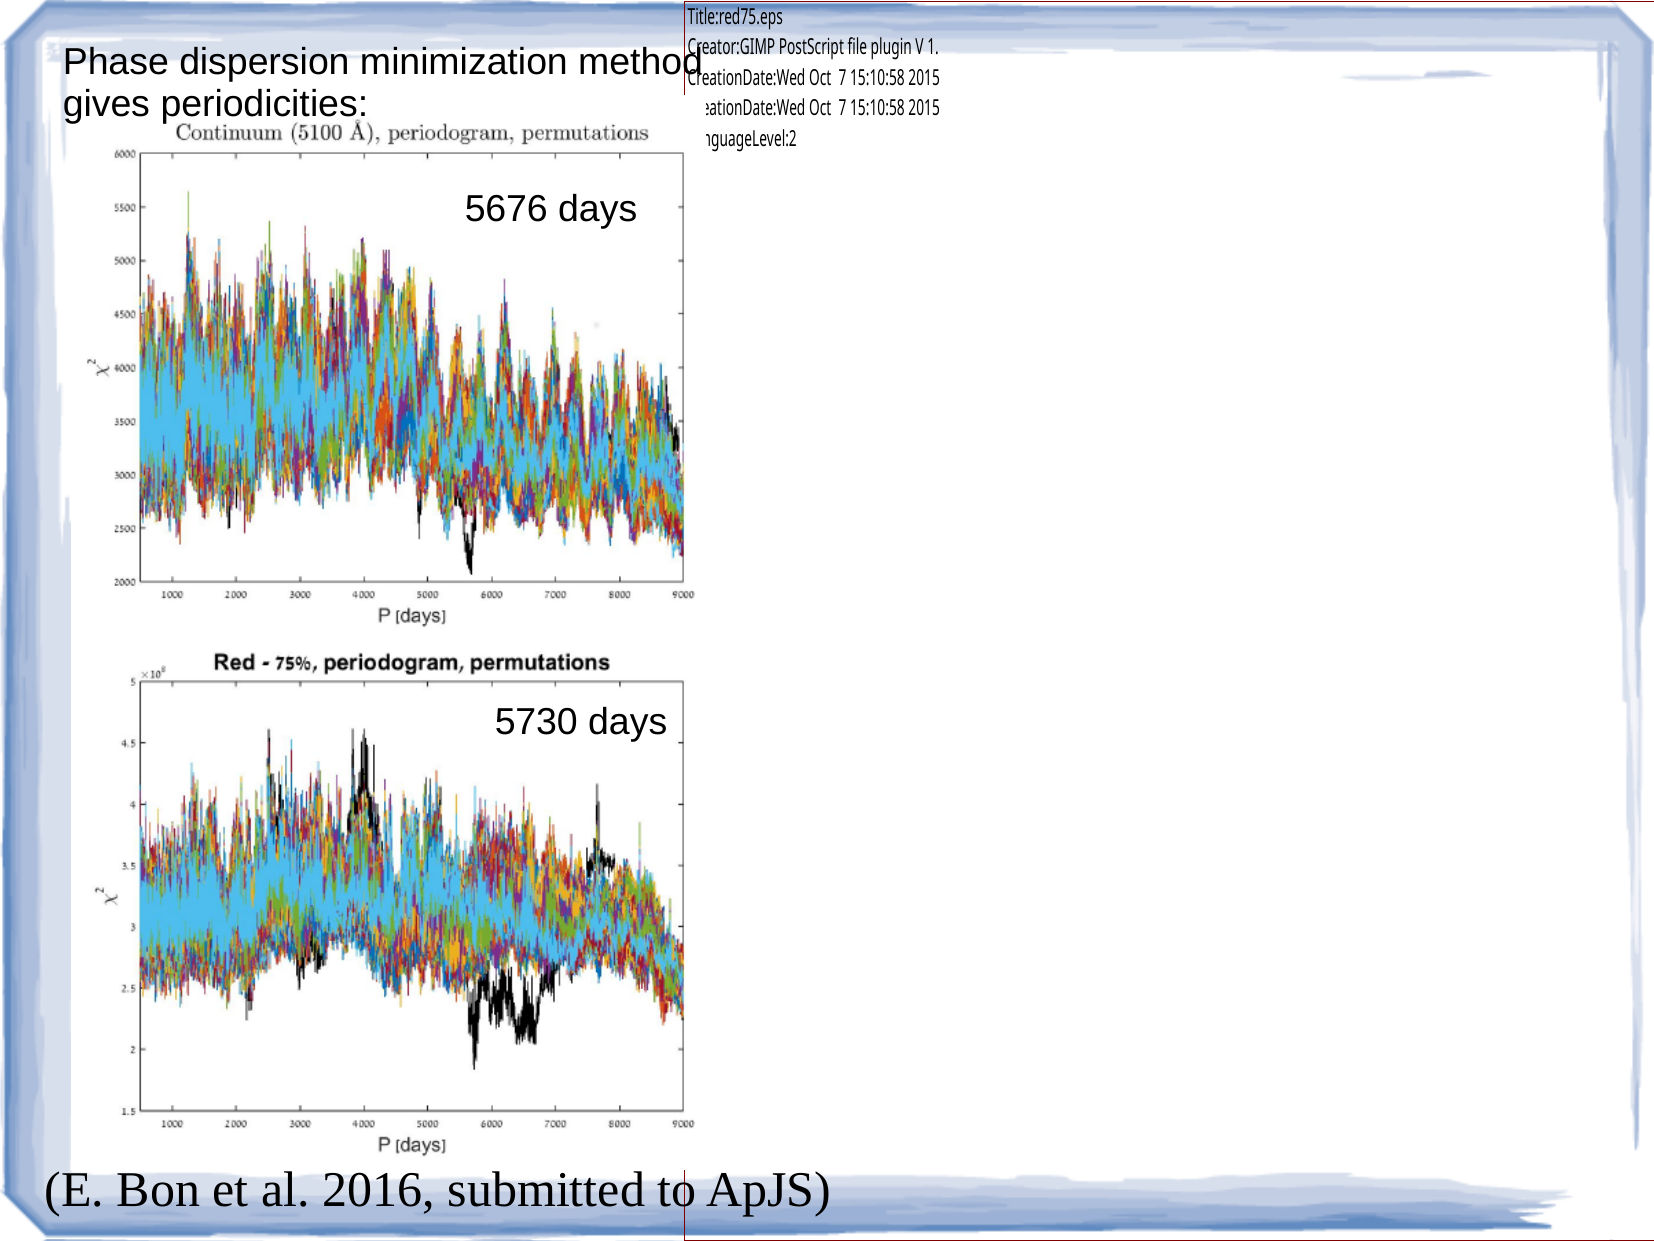

Phase dispersion minimization method
gives periodicities:
#
5676 days
5730 days
(E. Bon et al. 2016, submitted to ApJS)